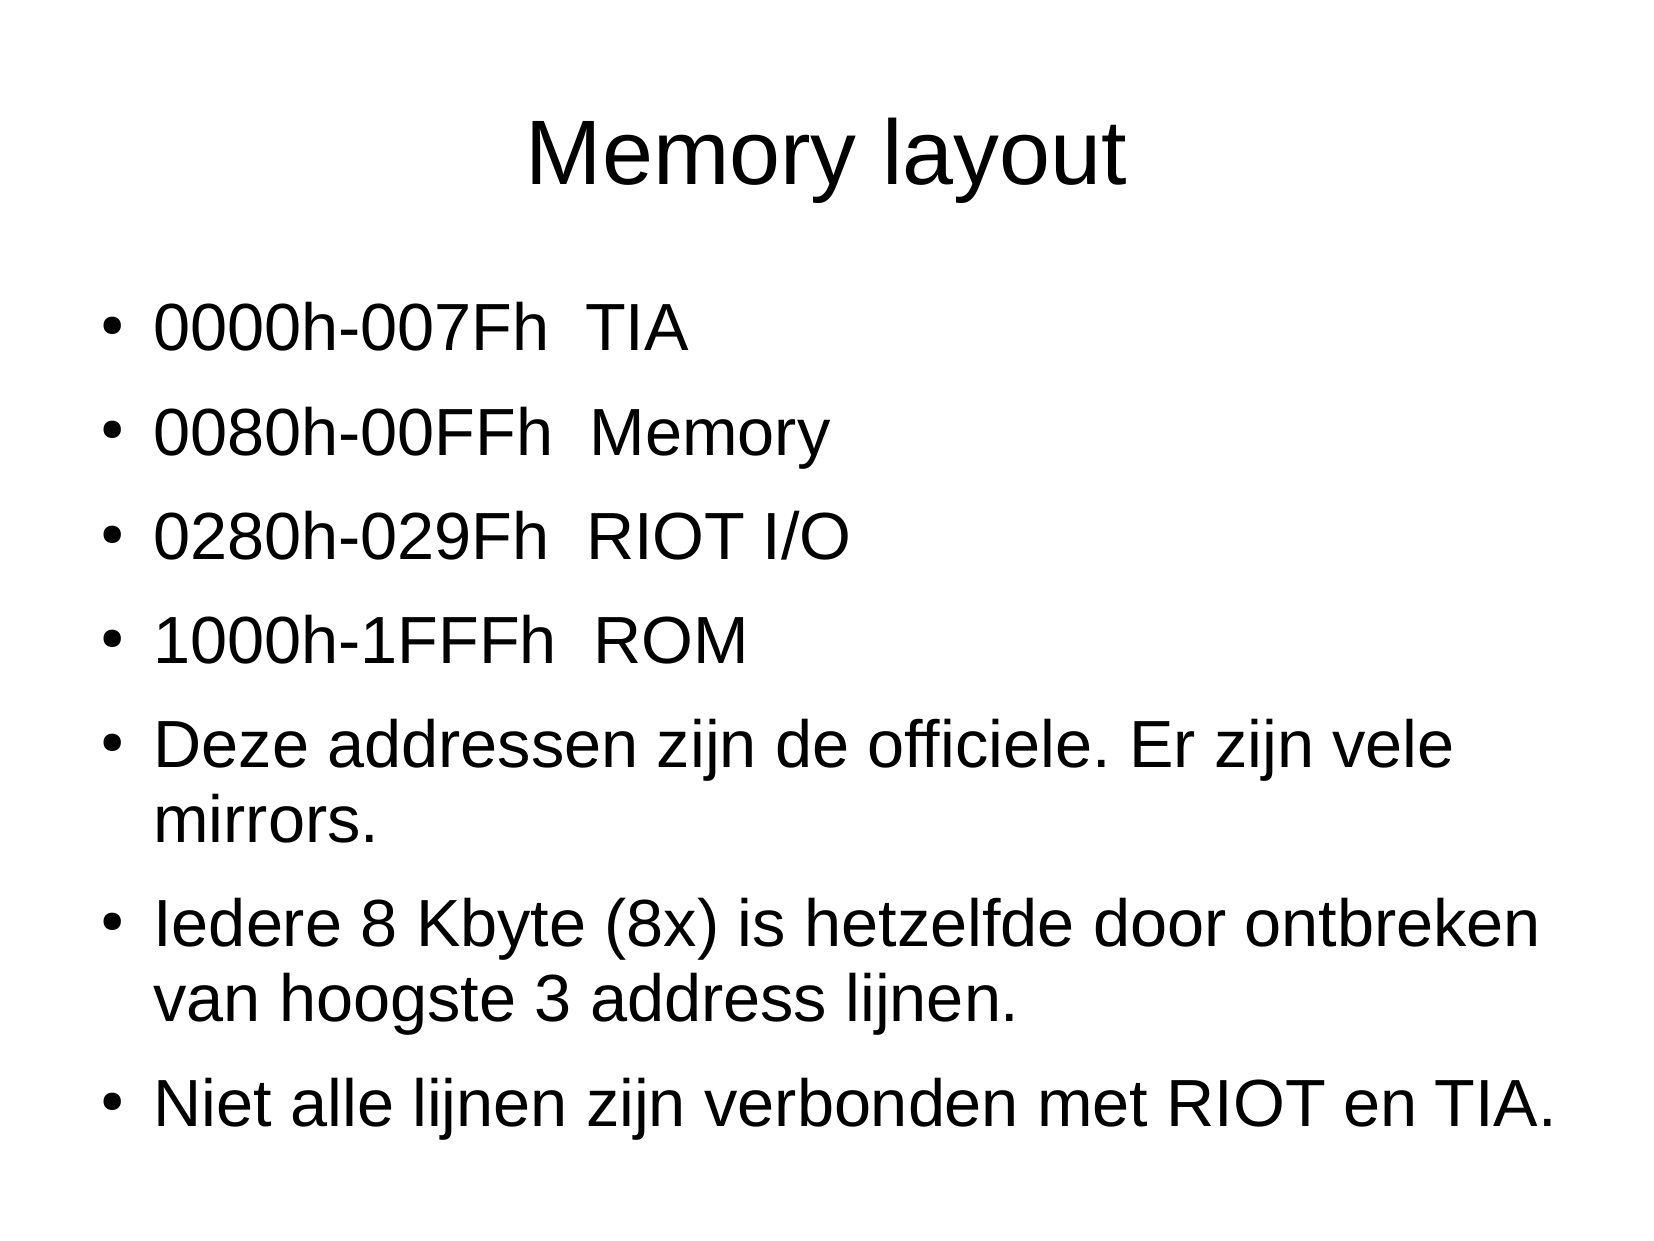

# Memory layout
0000h-007Fh TIA
0080h-00FFh Memory
0280h-029Fh RIOT I/O
1000h-1FFFh ROM
Deze addressen zijn de officiele. Er zijn vele mirrors.
Iedere 8 Kbyte (8x) is hetzelfde door ontbreken van hoogste 3 address lijnen.
Niet alle lijnen zijn verbonden met RIOT en TIA.